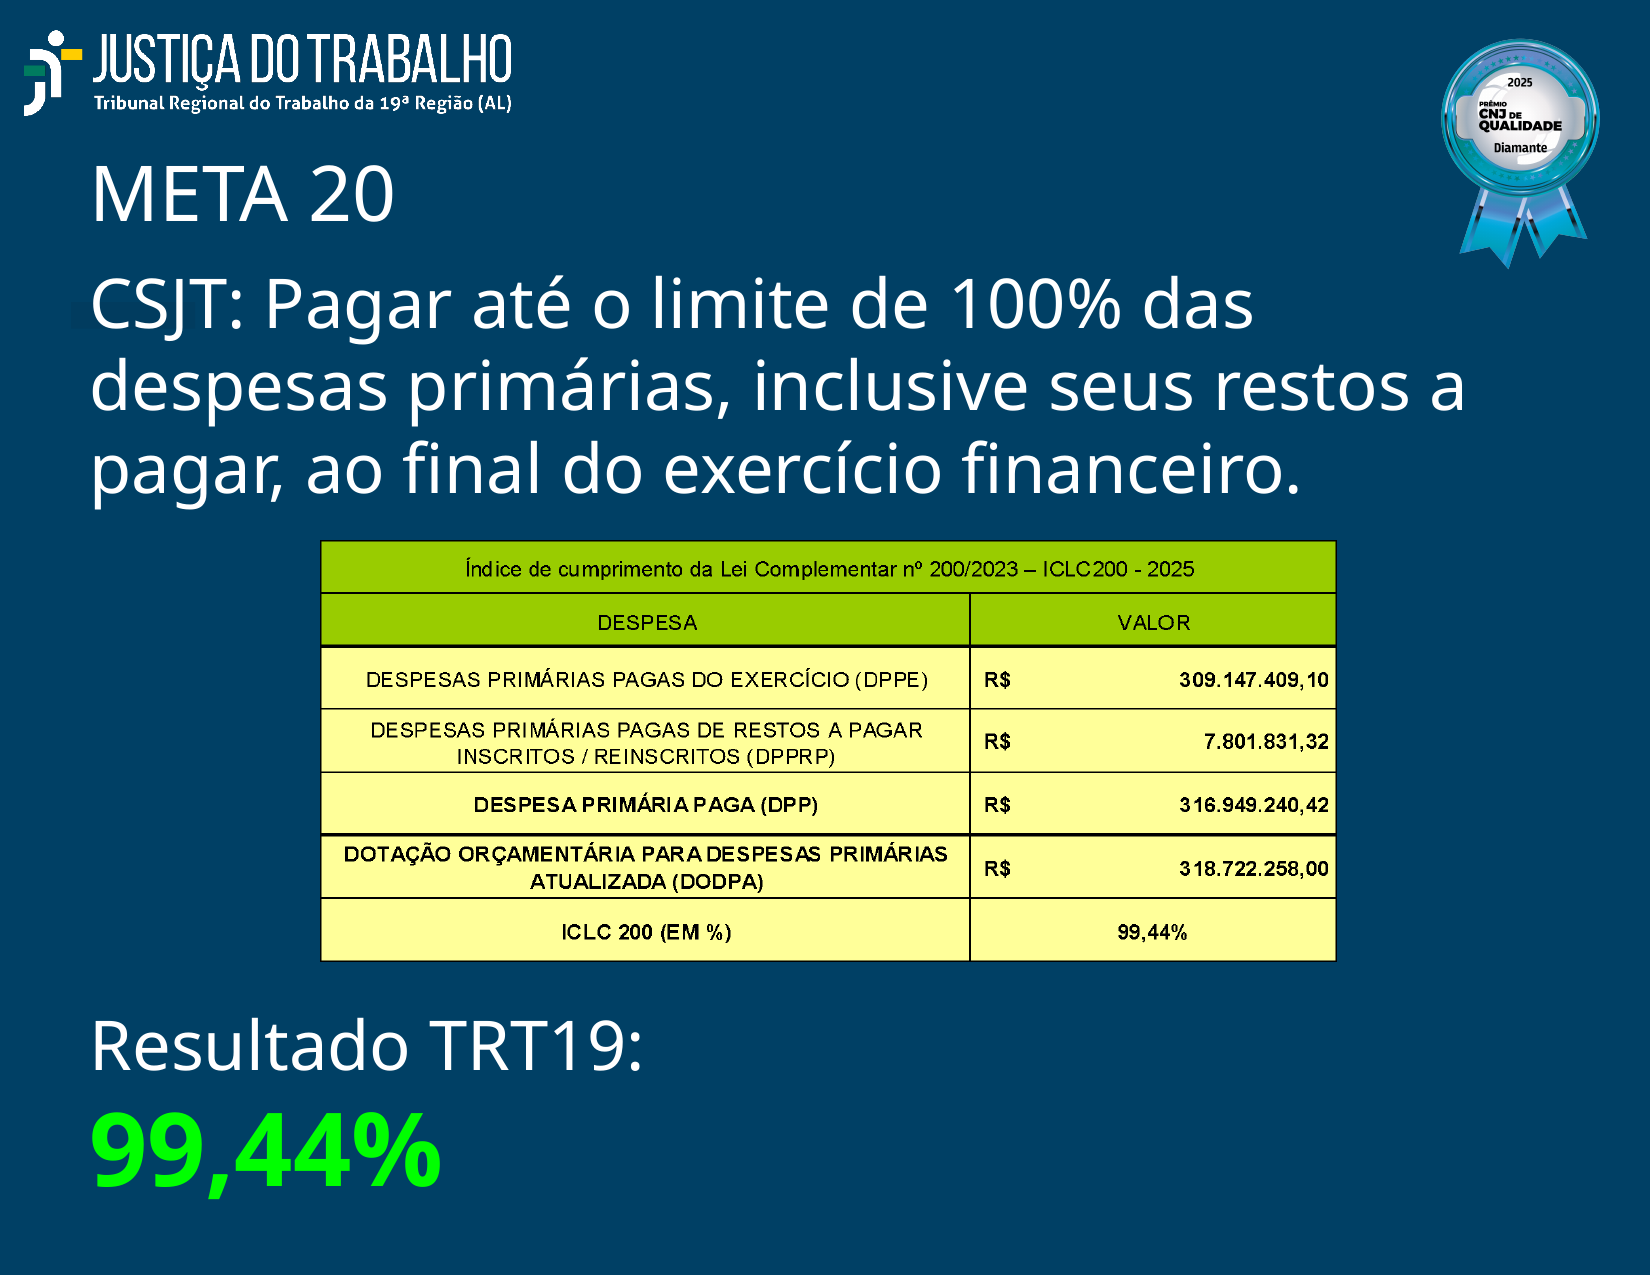

# META 20 CSJT: Pagar até o limite de 100% das despesas primárias, inclusive seus restos a pagar, ao final do exercício financeiro. Resultado TRT19: 99,44%